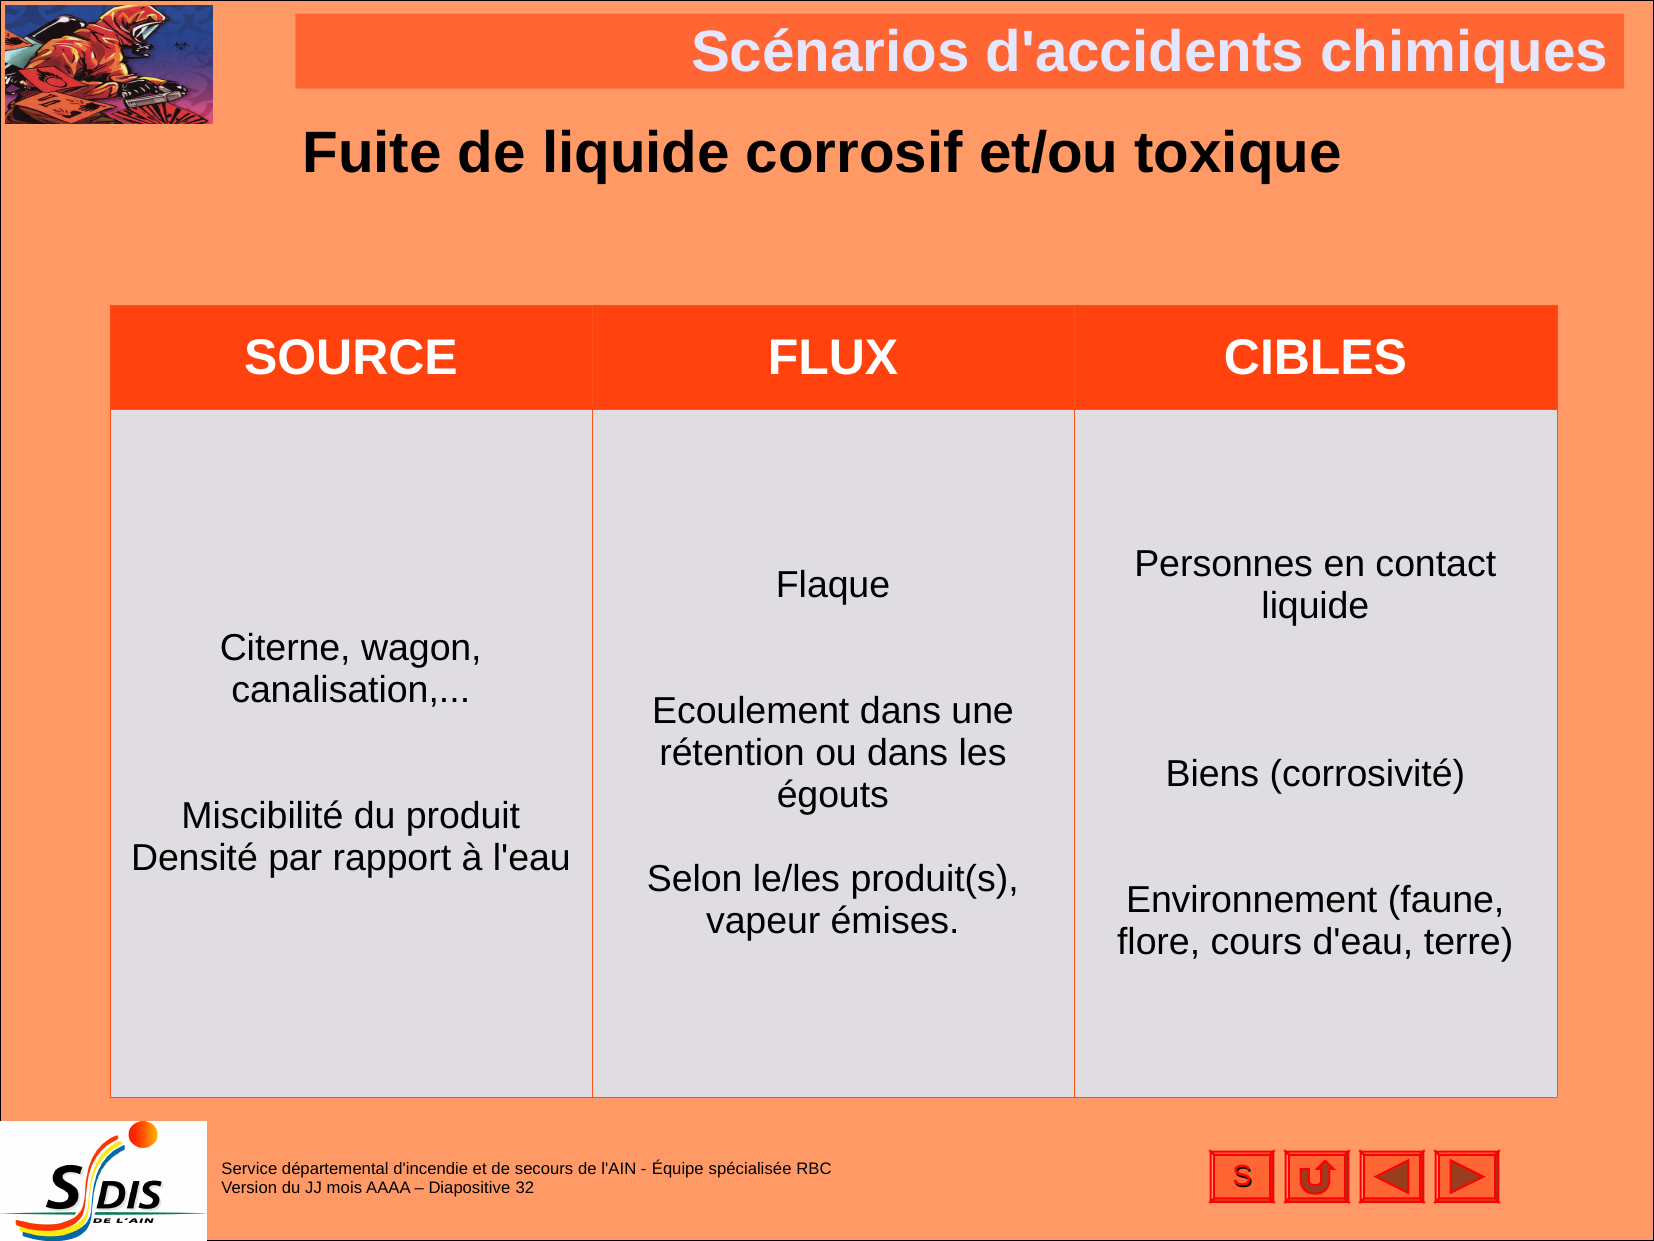

Scénarios d'accidents chimiques
Fuite de liquide corrosif et/ou toxique
| SOURCE | FLUX | CIBLES |
| --- | --- | --- |
| Citerne, wagon, canalisation,... Miscibilité du produit Densité par rapport à l'eau | Flaque Ecoulement dans une rétention ou dans les égouts Selon le/les produit(s), vapeur émises. | Personnes en contact liquide Biens (corrosivité) Environnement (faune, flore, cours d'eau, terre) |